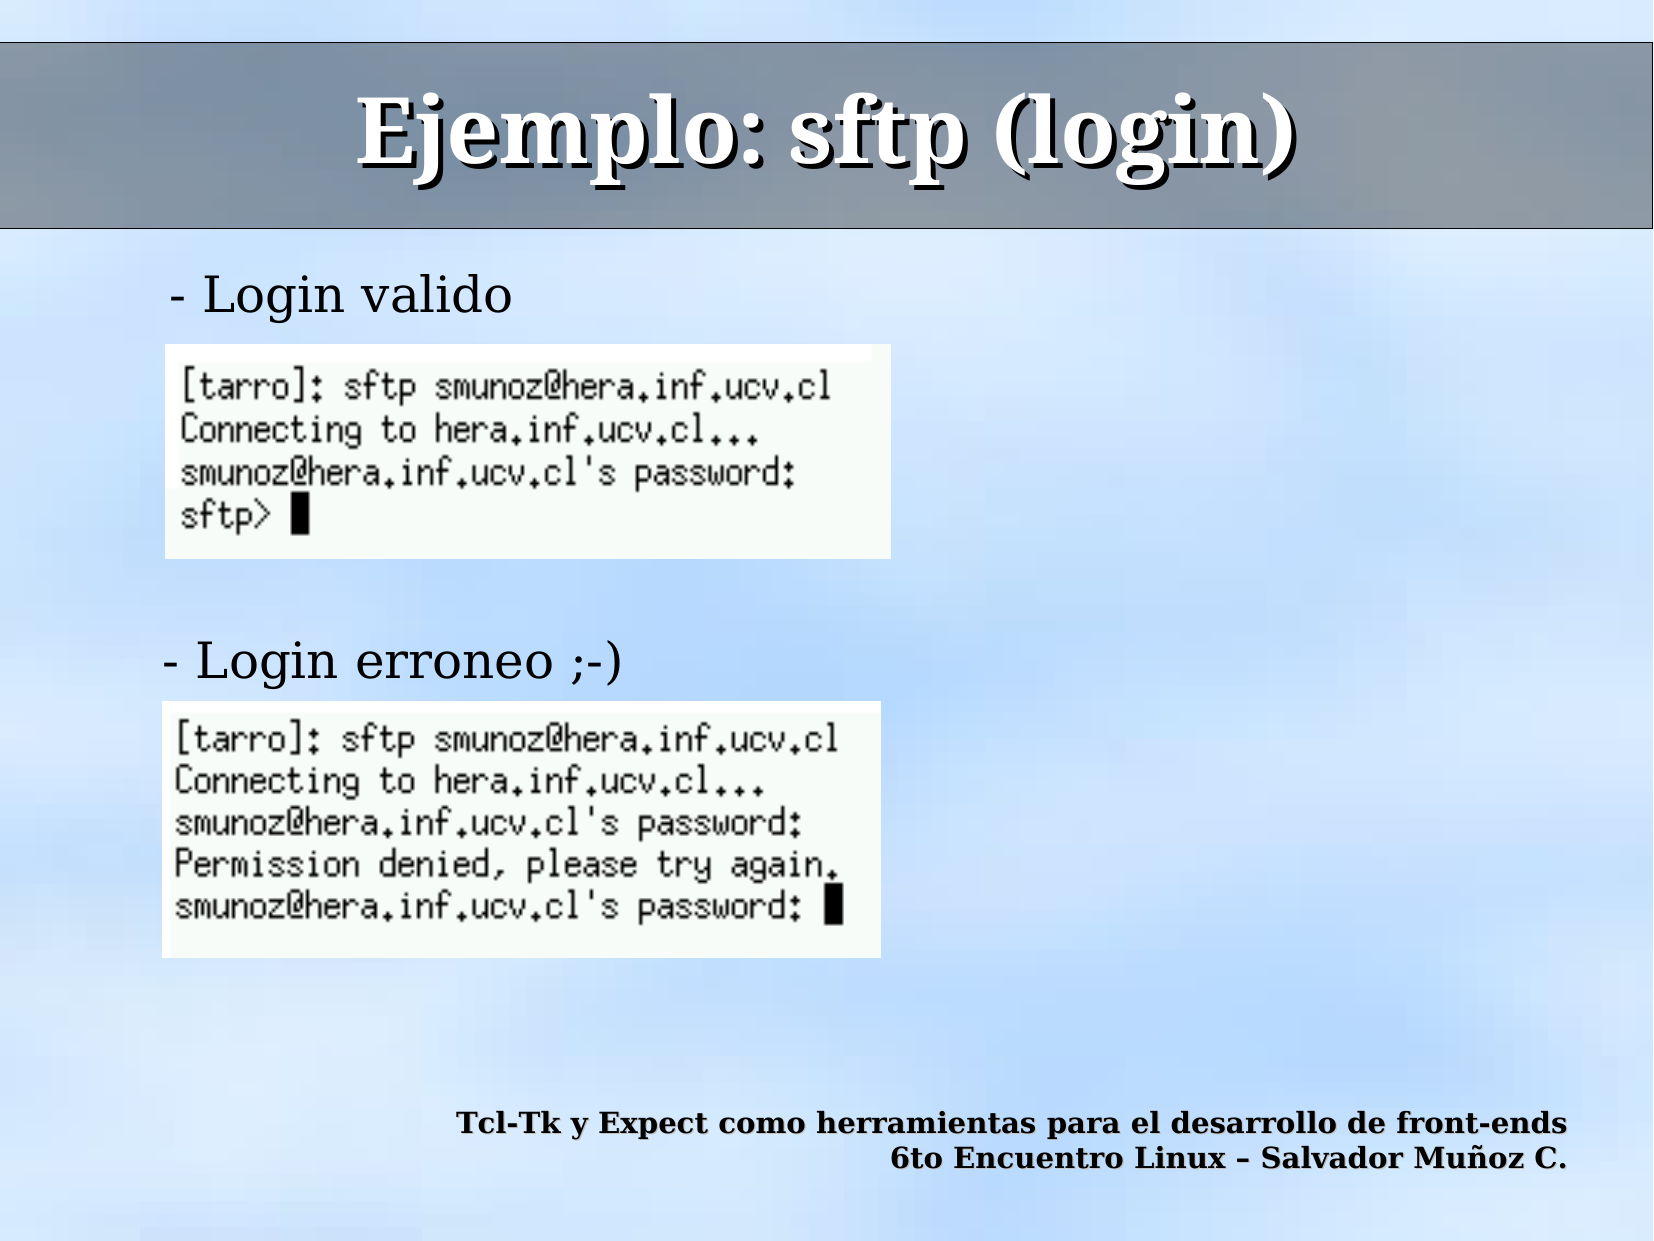

# Ejemplo: sftp (login)
- Login valido
- Login erroneo ;-)
Tcl-Tk y Expect como herramientas para el desarrollo de front-ends
6to Encuentro Linux – Salvador Muñoz C.